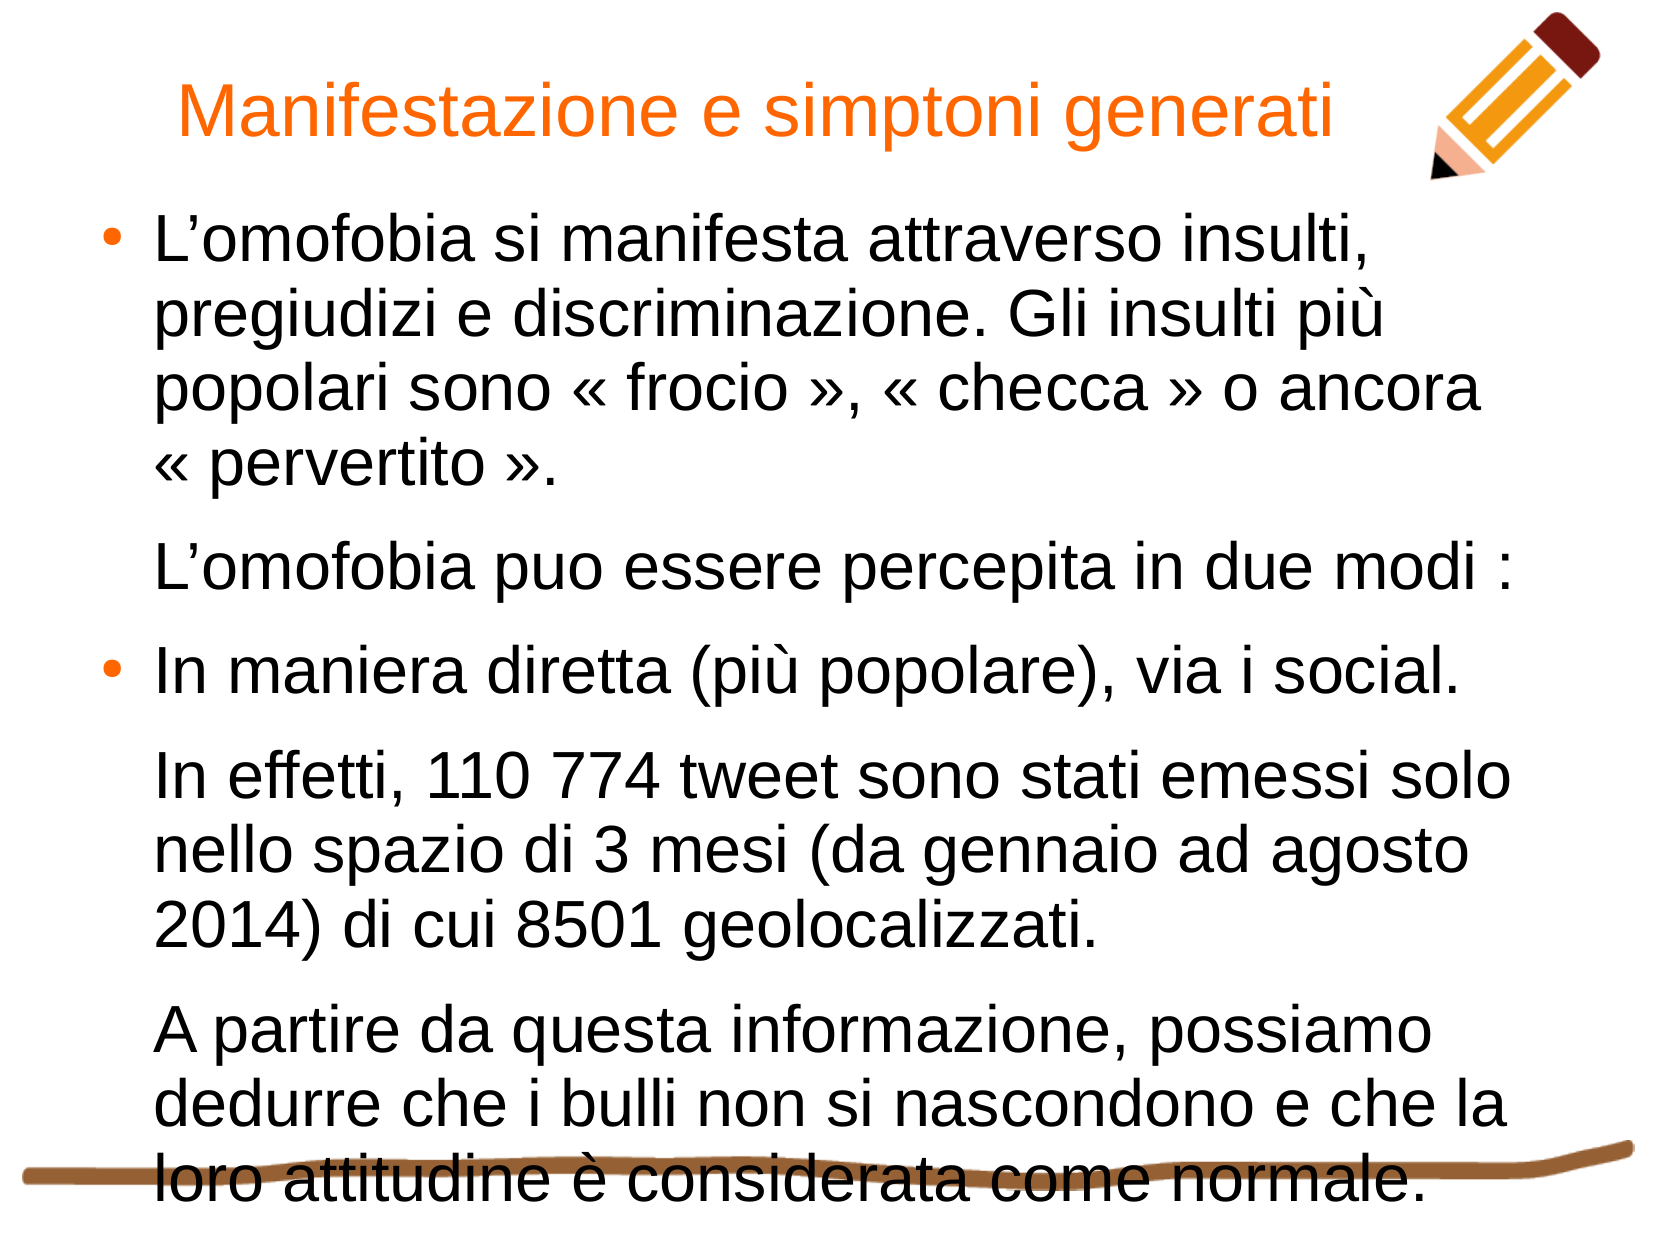

# Manifestazione e simptoni generati
L’omofobia si manifesta attraverso insulti, pregiudizi e discriminazione. Gli insulti più popolari sono « frocio », « checca » o ancora « pervertito ».
L’omofobia puo essere percepita in due modi :
In maniera diretta (più popolare), via i social.
In effetti, 110 774 tweet sono stati emessi solo nello spazio di 3 mesi (da gennaio ad agosto 2014) di cui 8501 geolocalizzati.
A partire da questa informazione, possiamo dedurre che i bulli non si nascondono e che la loro attitudine è considerata come normale.